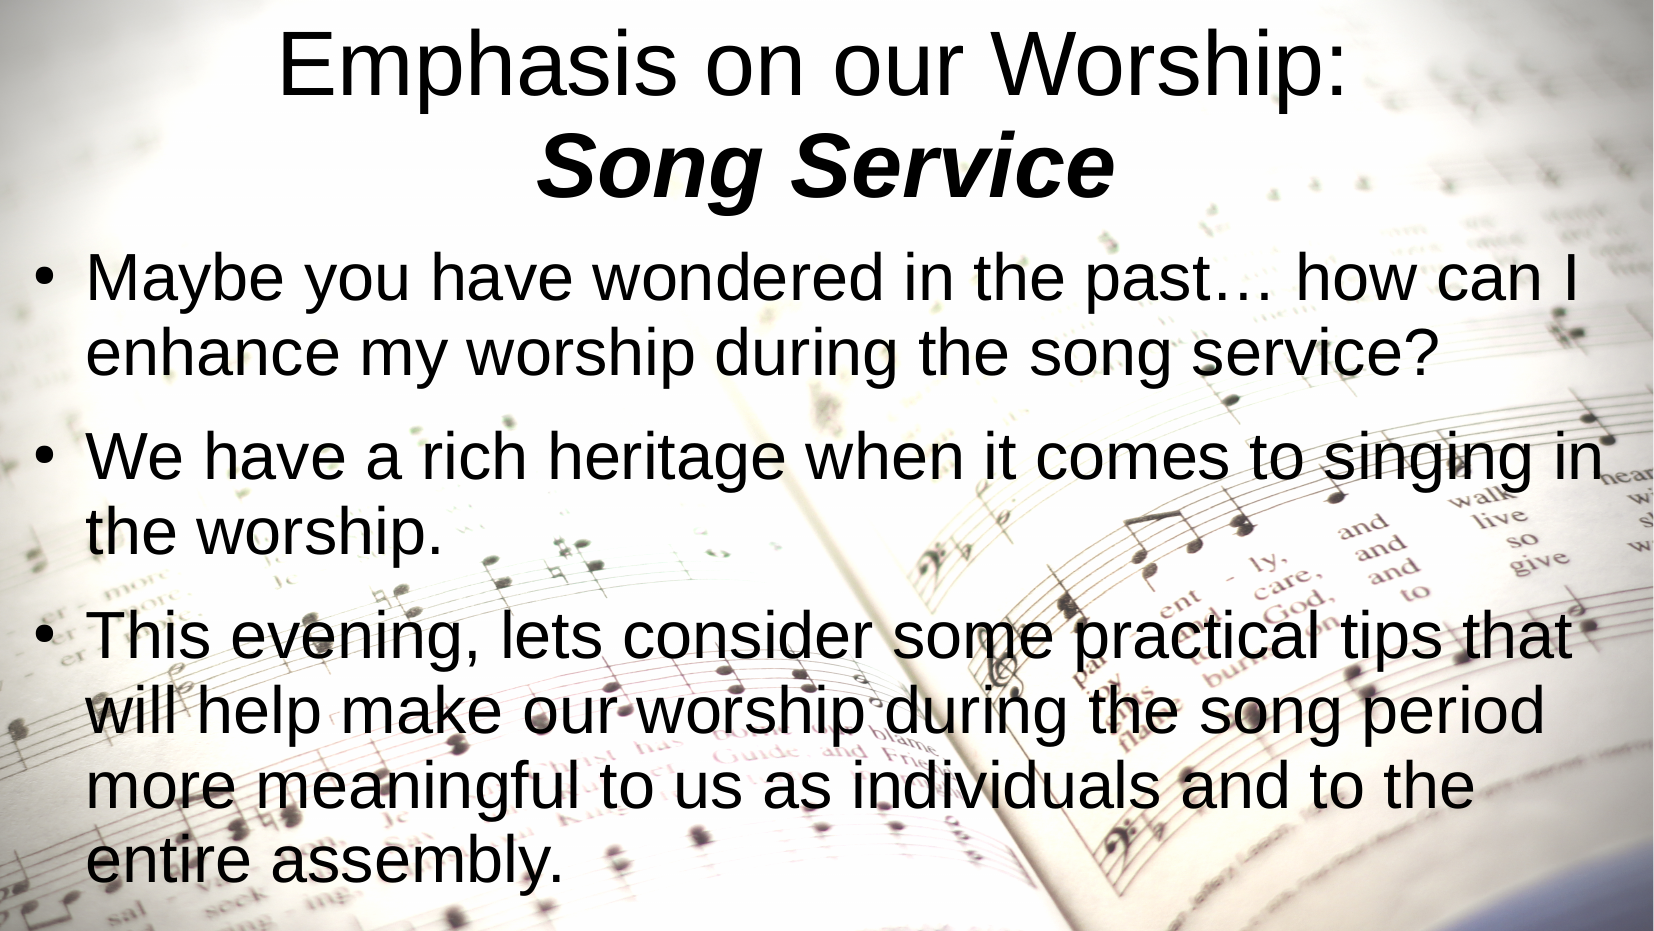

# Emphasis on our Worship: Song Service
Maybe you have wondered in the past… how can I enhance my worship during the song service?
We have a rich heritage when it comes to singing in the worship.
This evening, lets consider some practical tips that will help make our worship during the song period more meaningful to us as individuals and to the entire assembly.